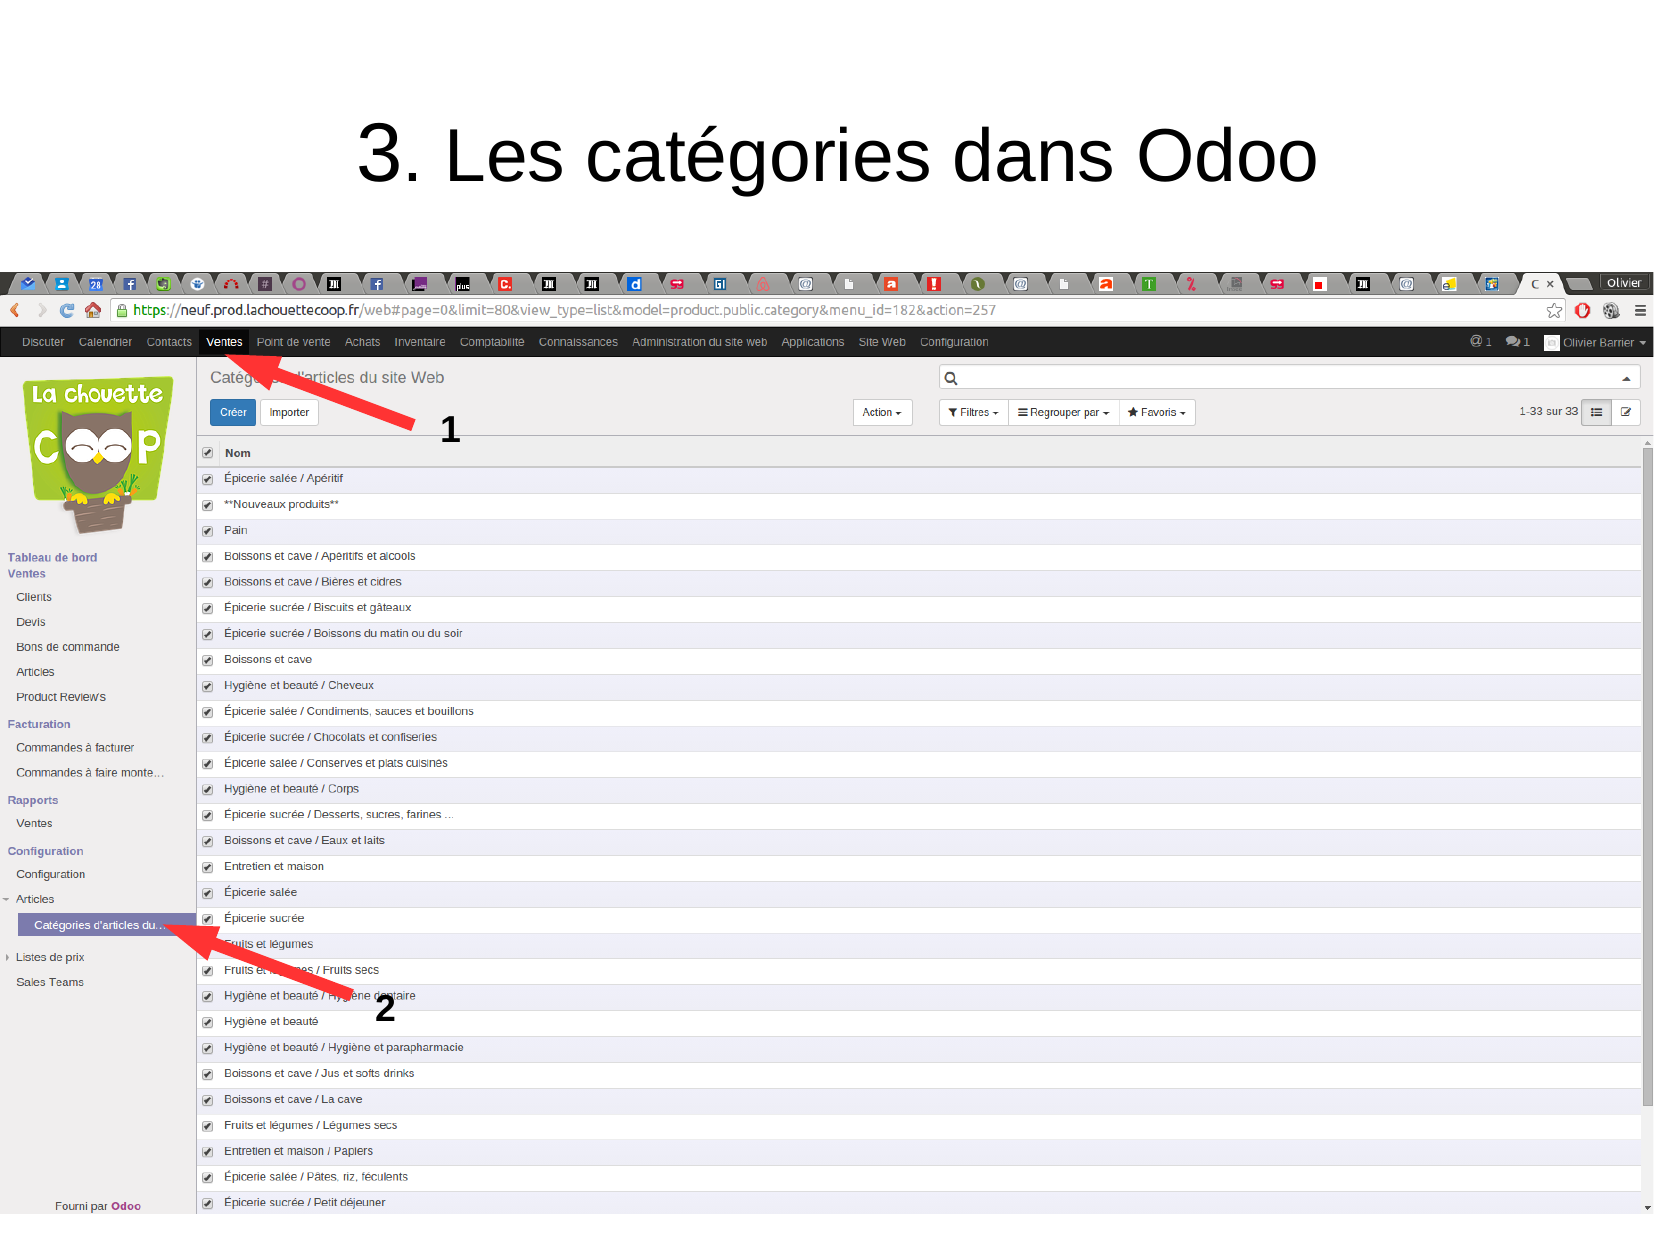

# 3. Les catégories dans Odoo
1
2